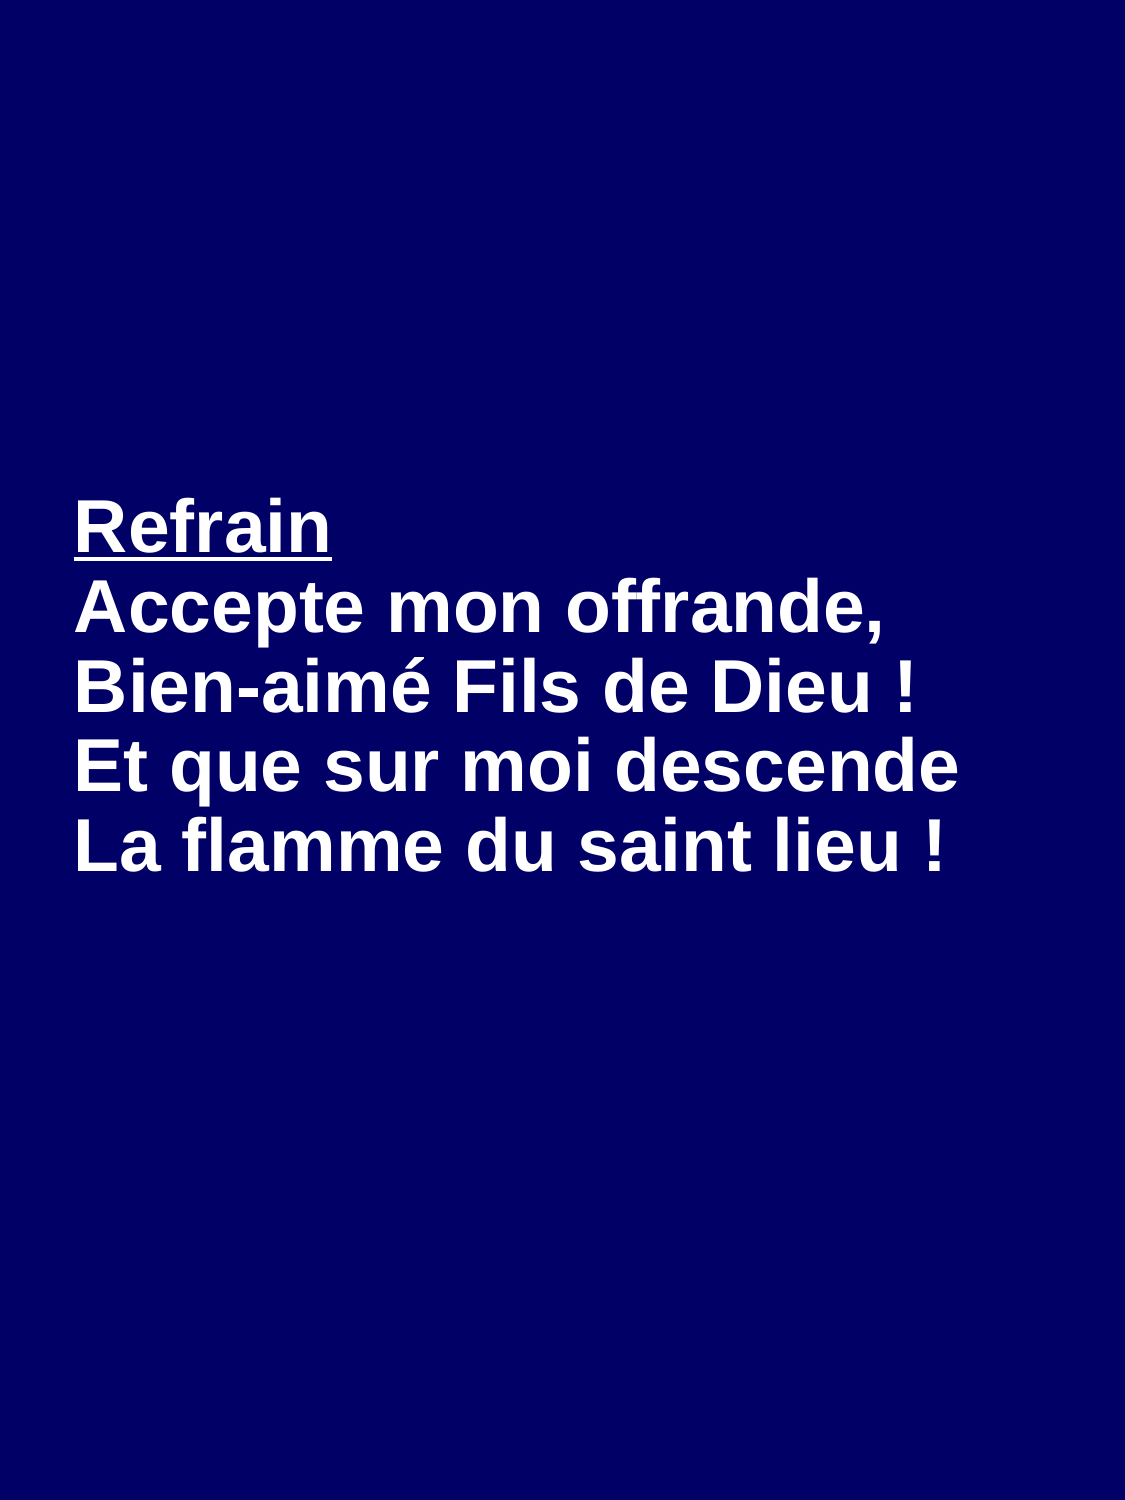

Refrain
Accepte mon offrande,
Bien-aimé Fils de Dieu !
Et que sur moi descende
La flamme du saint lieu !